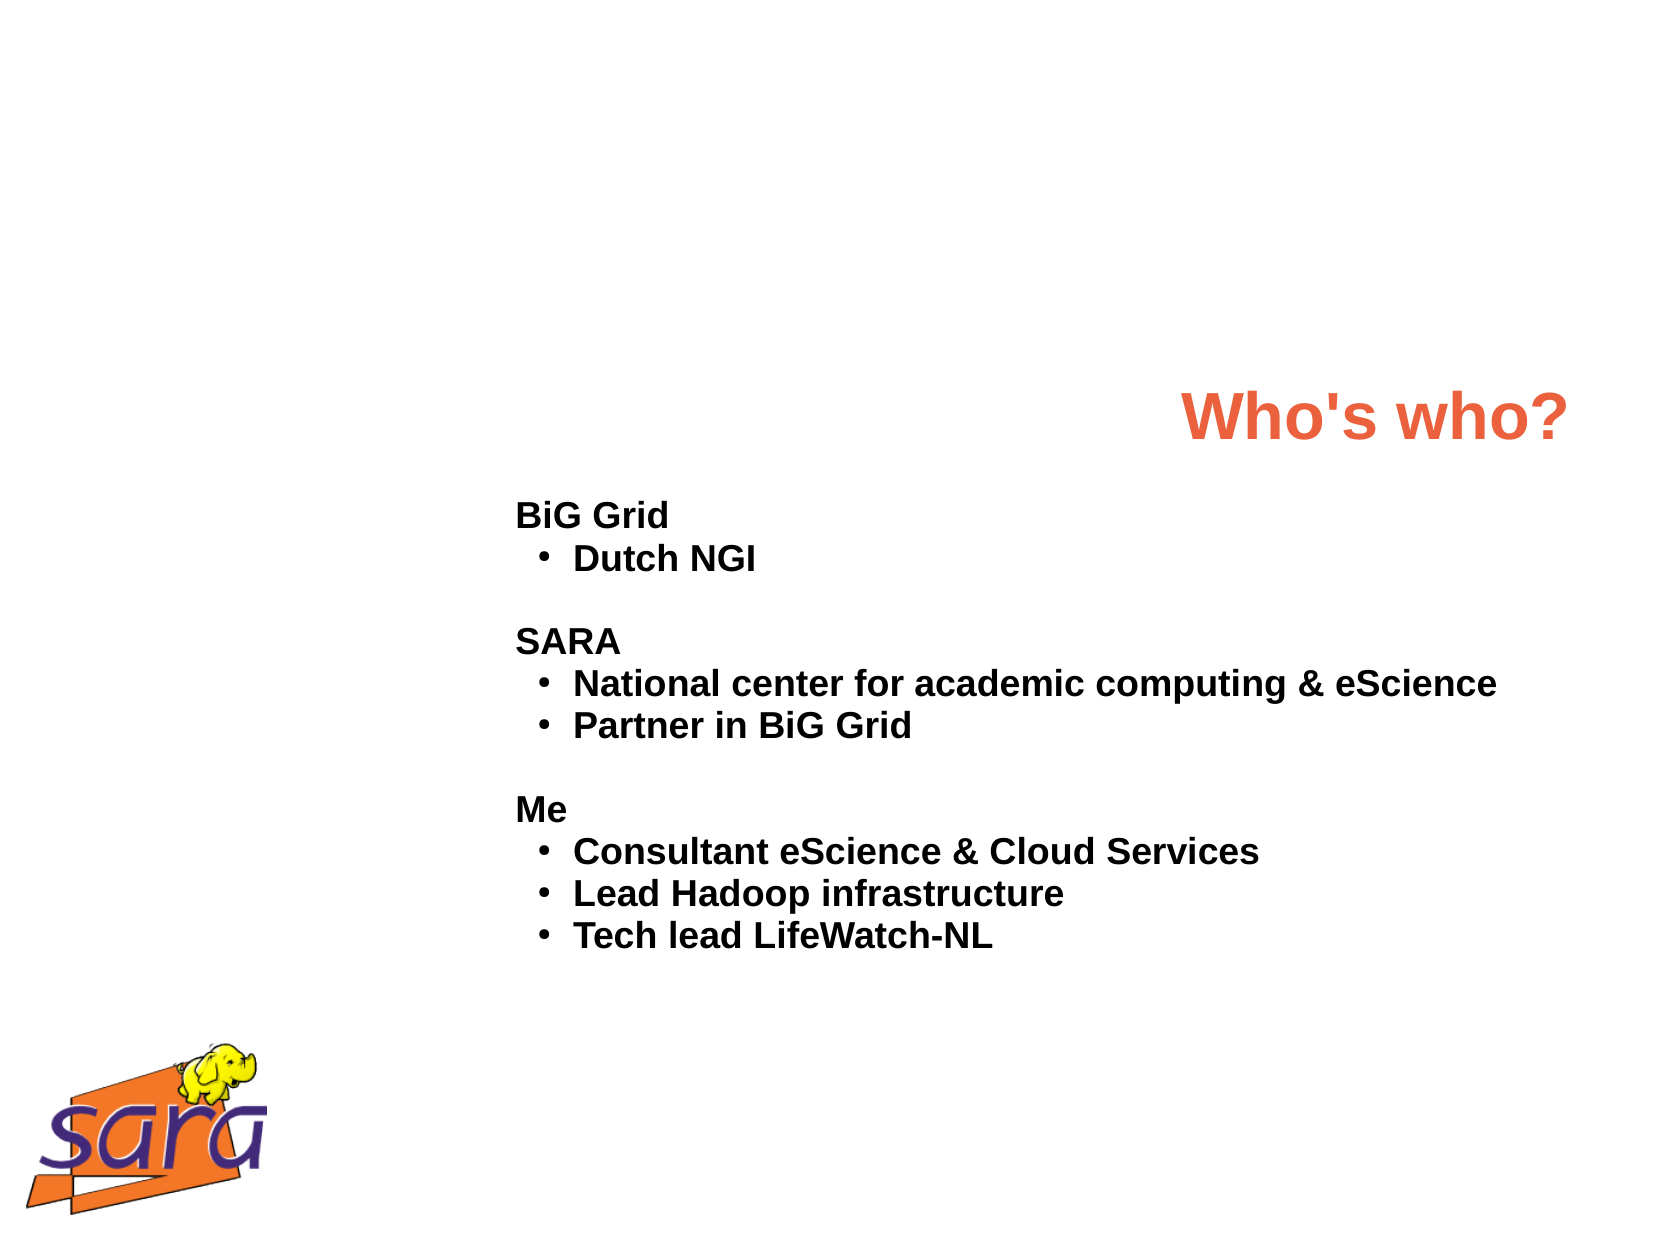

# Who's who?
BiG Grid
Dutch NGI
SARA
National center for academic computing & eScience
Partner in BiG Grid
Me
Consultant eScience & Cloud Services
Lead Hadoop infrastructure
Tech lead LifeWatch-NL